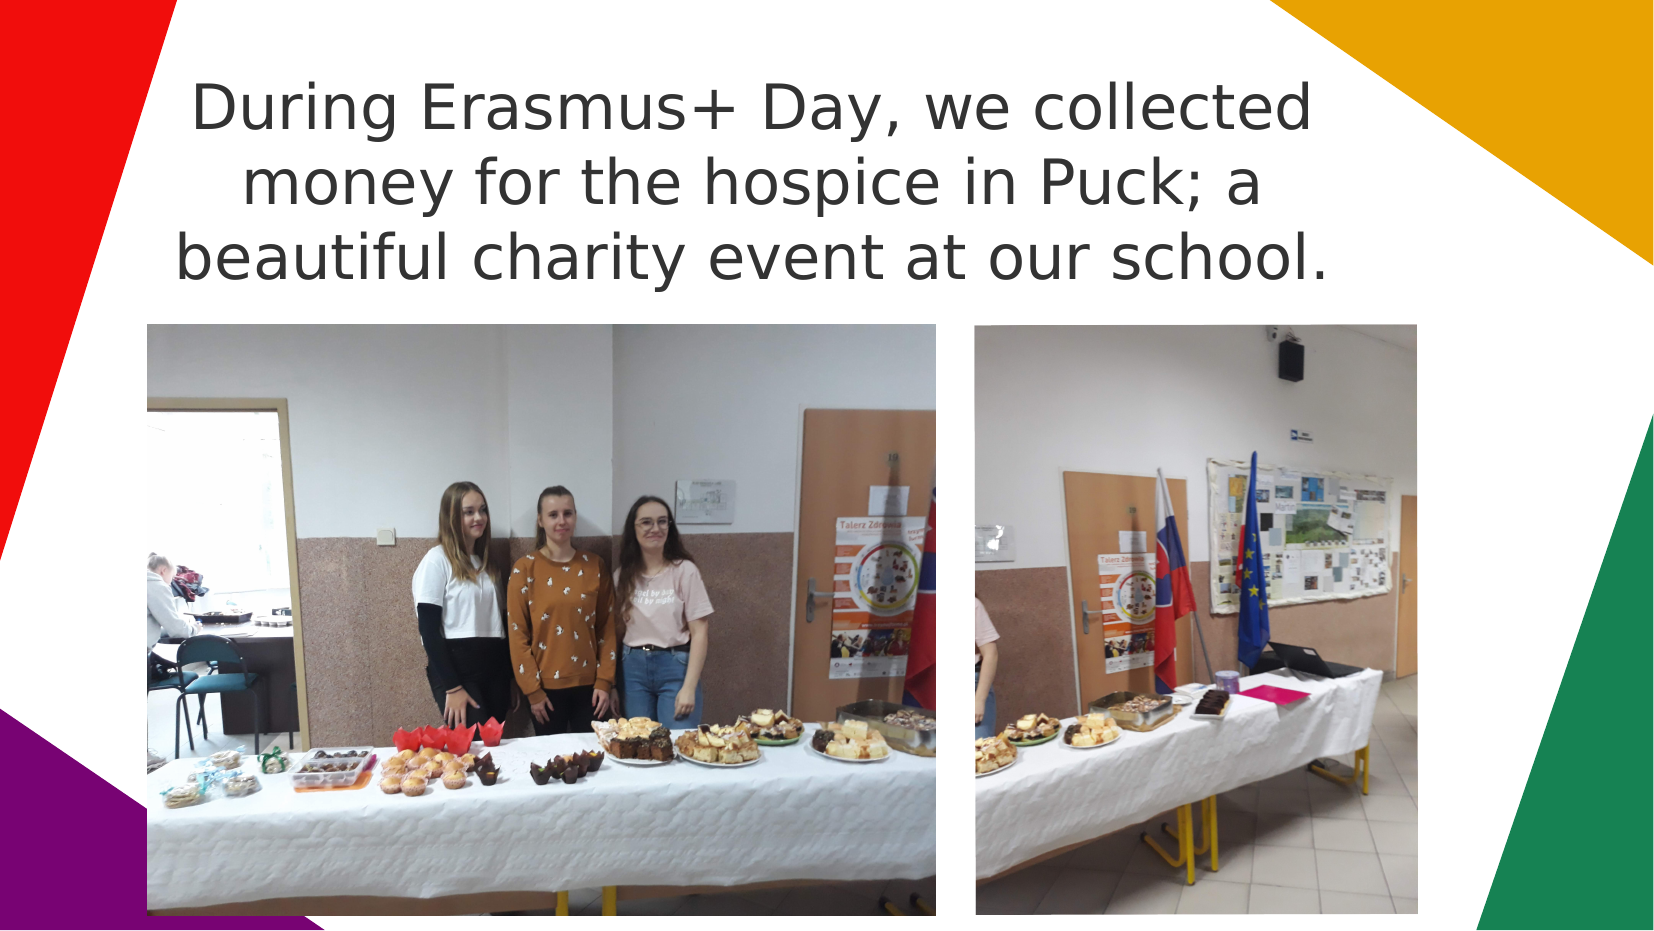

# During Erasmus+ Day, we collected money for the hospice in Puck; a beautiful charity event at our school.